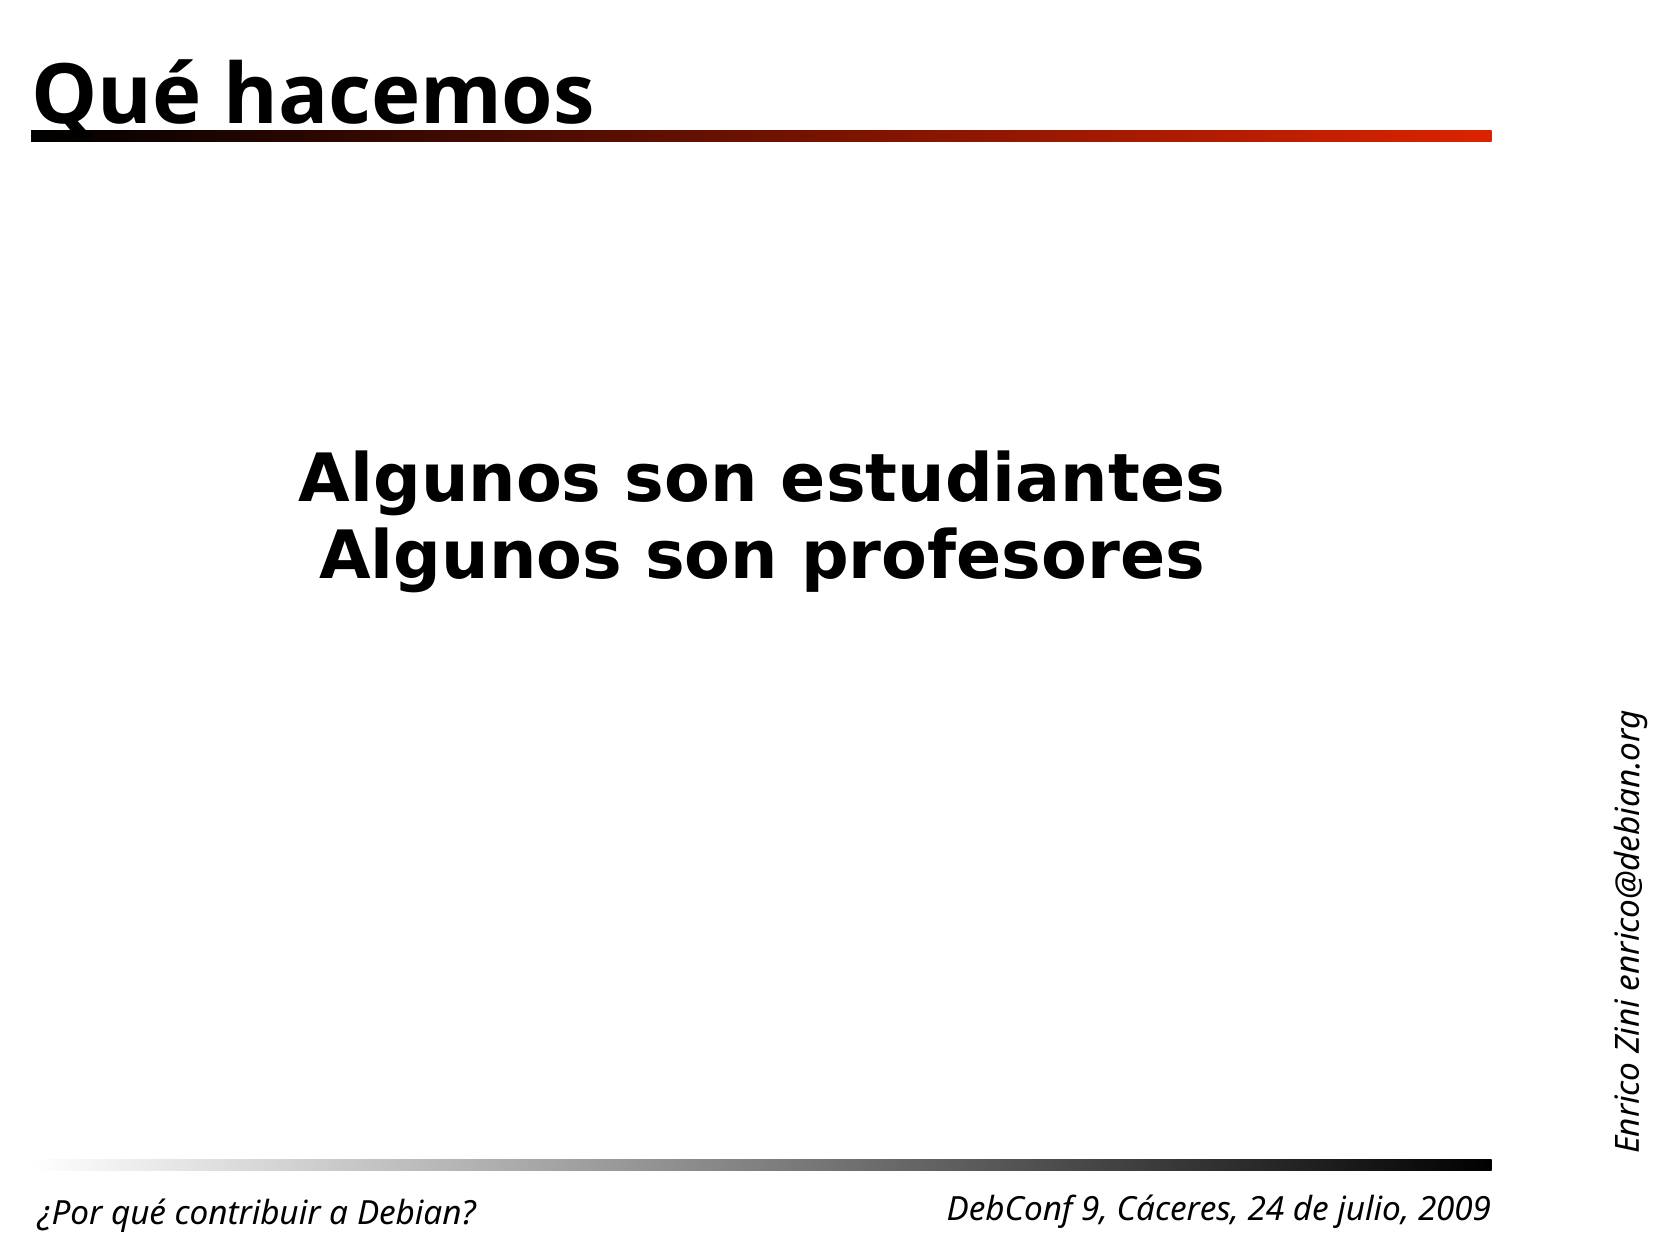

Qué hacemos
Algunos son estudiantes
Algunos son profesores